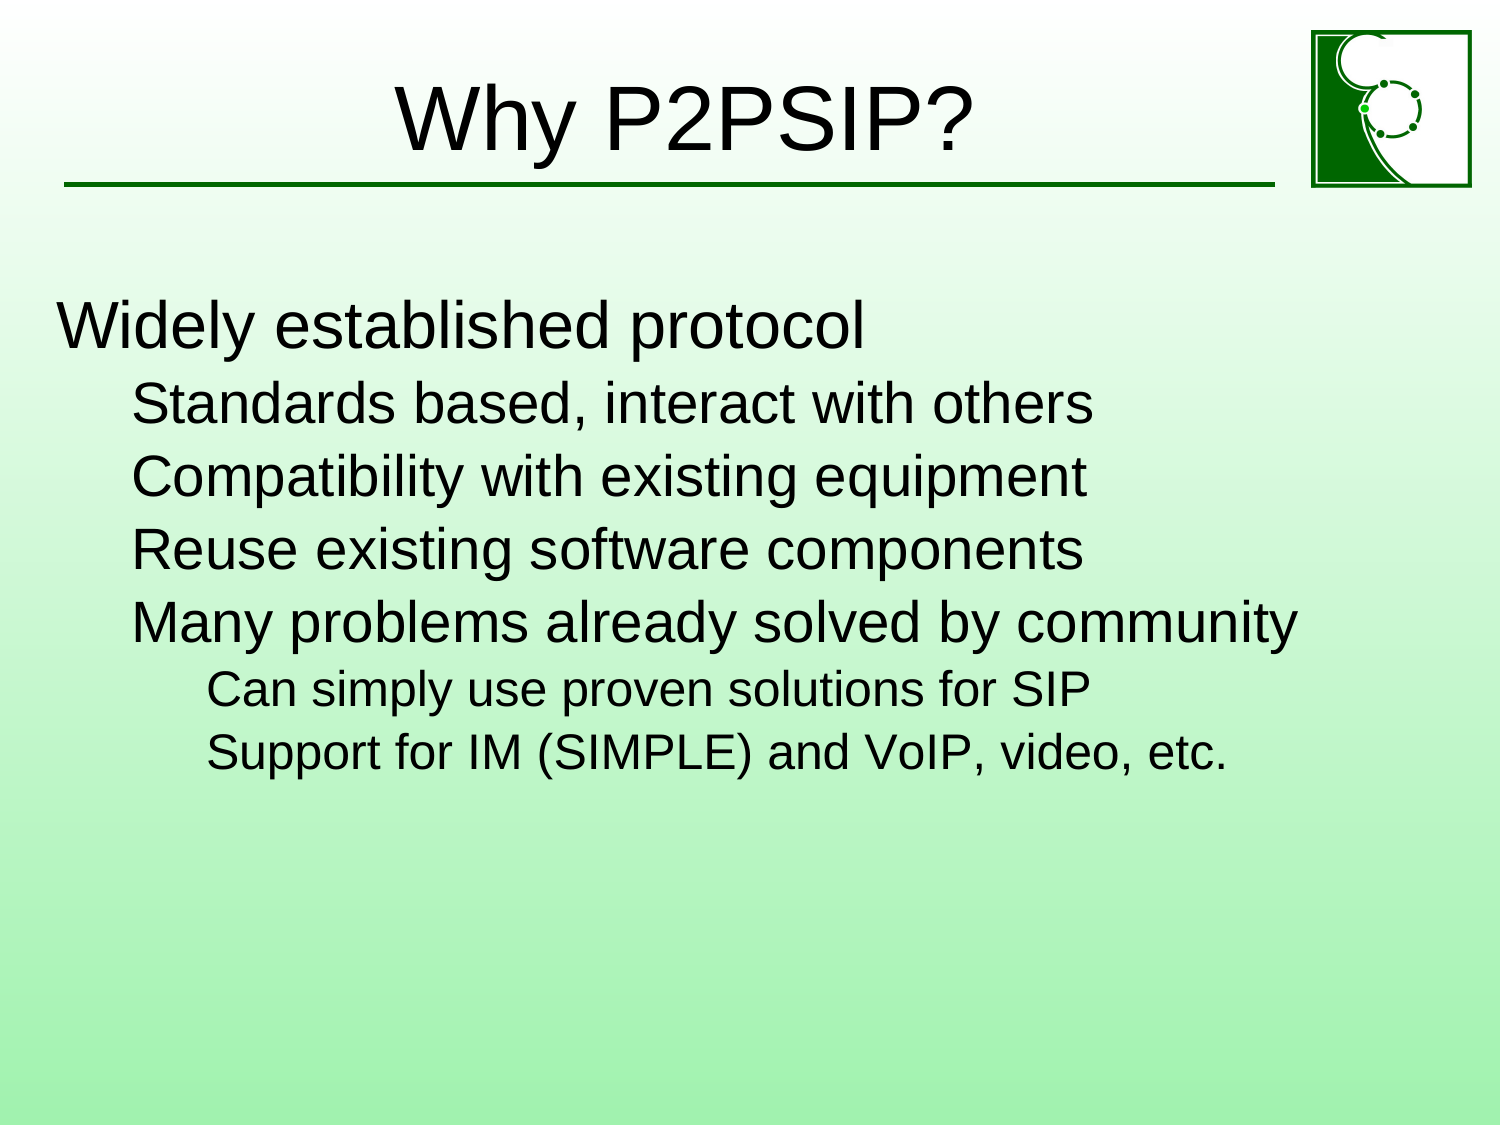

# Why P2PSIP?
Widely established protocol
Standards based, interact with others
Compatibility with existing equipment
Reuse existing software components
Many problems already solved by community
Can simply use proven solutions for SIP
Support for IM (SIMPLE) and VoIP, video, etc.